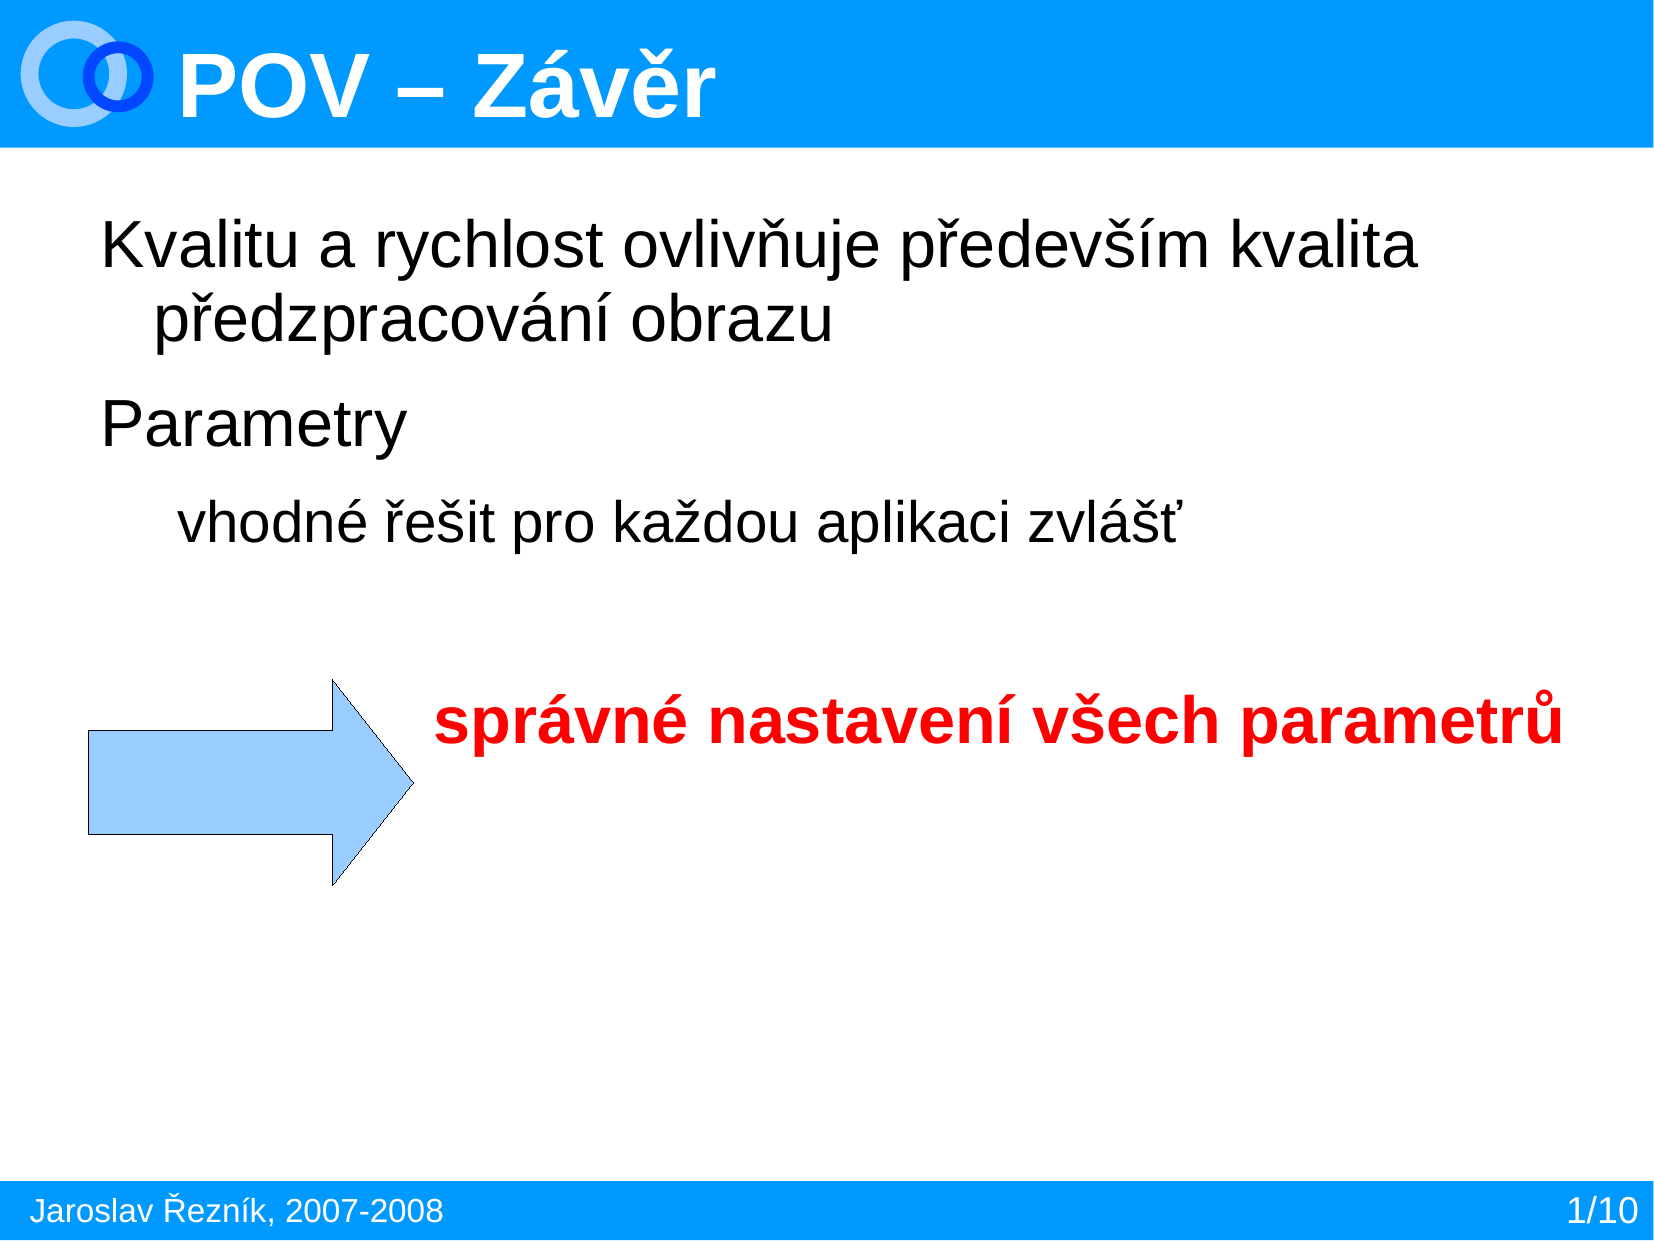

# POV – Závěr
Kvalitu a rychlost ovlivňuje především kvalita předzpracování obrazu
Parametry
vhodné řešit pro každou aplikaci zvlášť
 správné nastavení všech parametrů
1/10
Jaroslav Řezník, 2007-2008